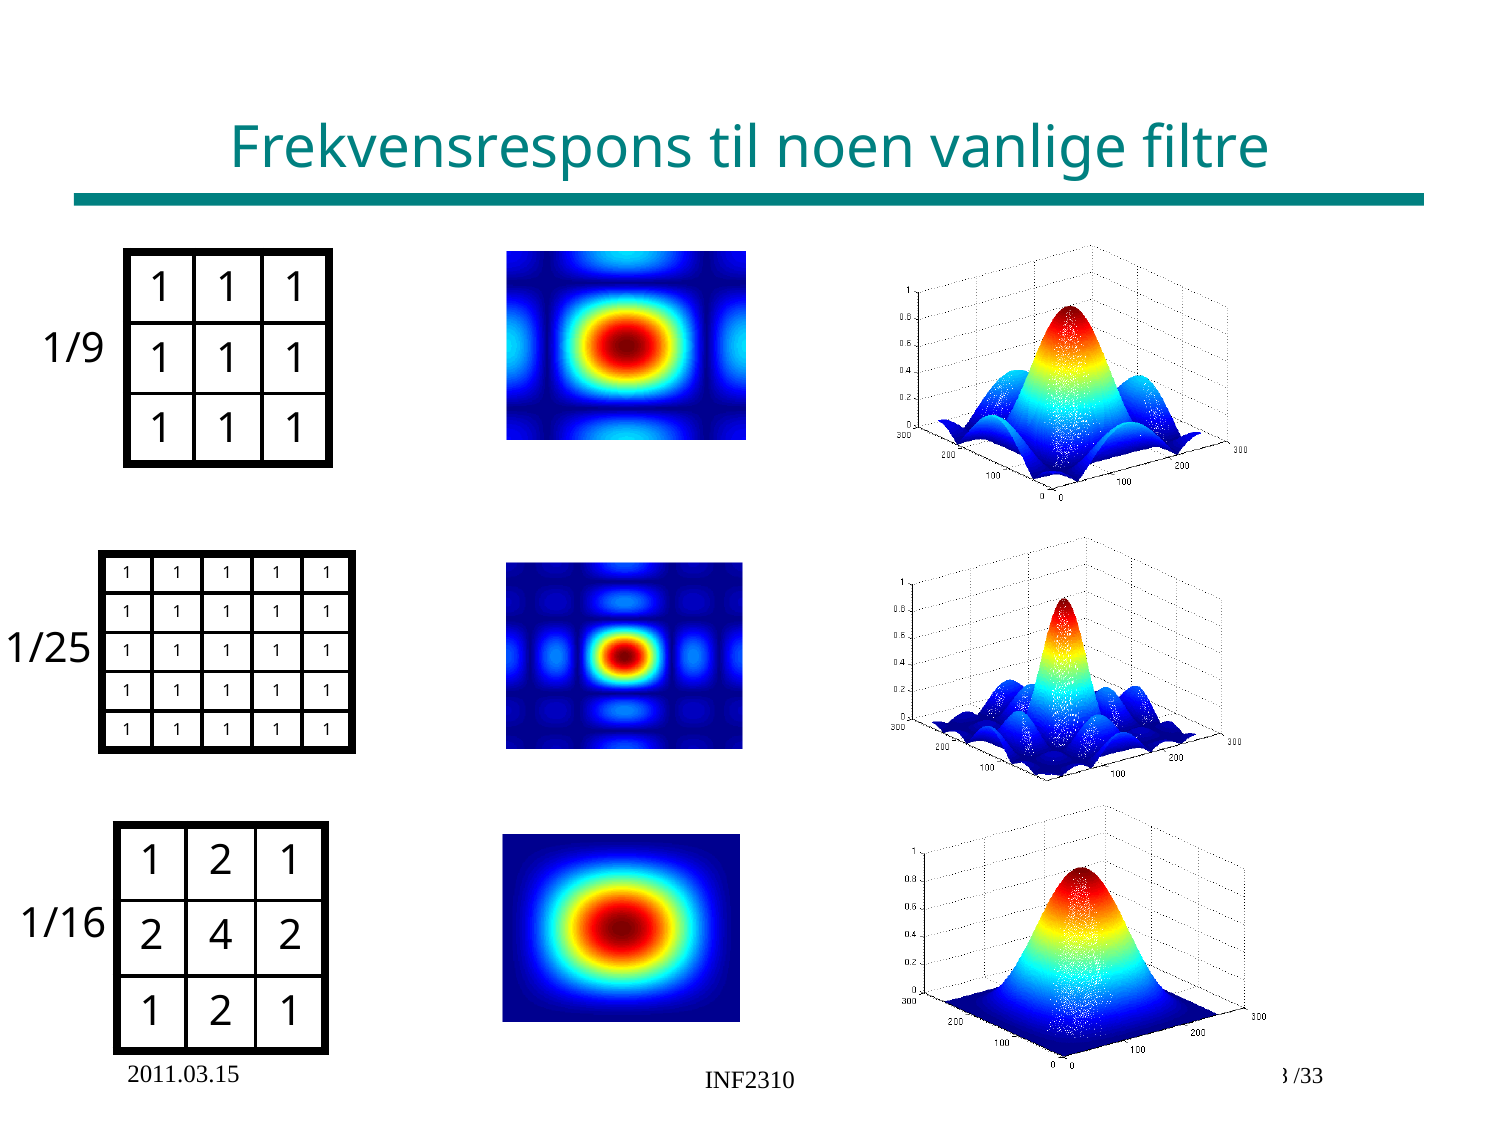

# Frekvensrespons til noen vanlige filtre
| 1 | 1 | 1 |
| --- | --- | --- |
| 1 | 1 | 1 |
| 1 | 1 | 1 |
1/9
| 1 | 1 | 1 | 1 | 1 |
| --- | --- | --- | --- | --- |
| 1 | 1 | 1 | 1 | 1 |
| 1 | 1 | 1 | 1 | 1 |
| 1 | 1 | 1 | 1 | 1 |
| 1 | 1 | 1 | 1 | 1 |
1/25
| 1 | 2 | 1 |
| --- | --- | --- |
| 2 | 4 | 2 |
| 1 | 2 | 1 |
1/16
INF2310